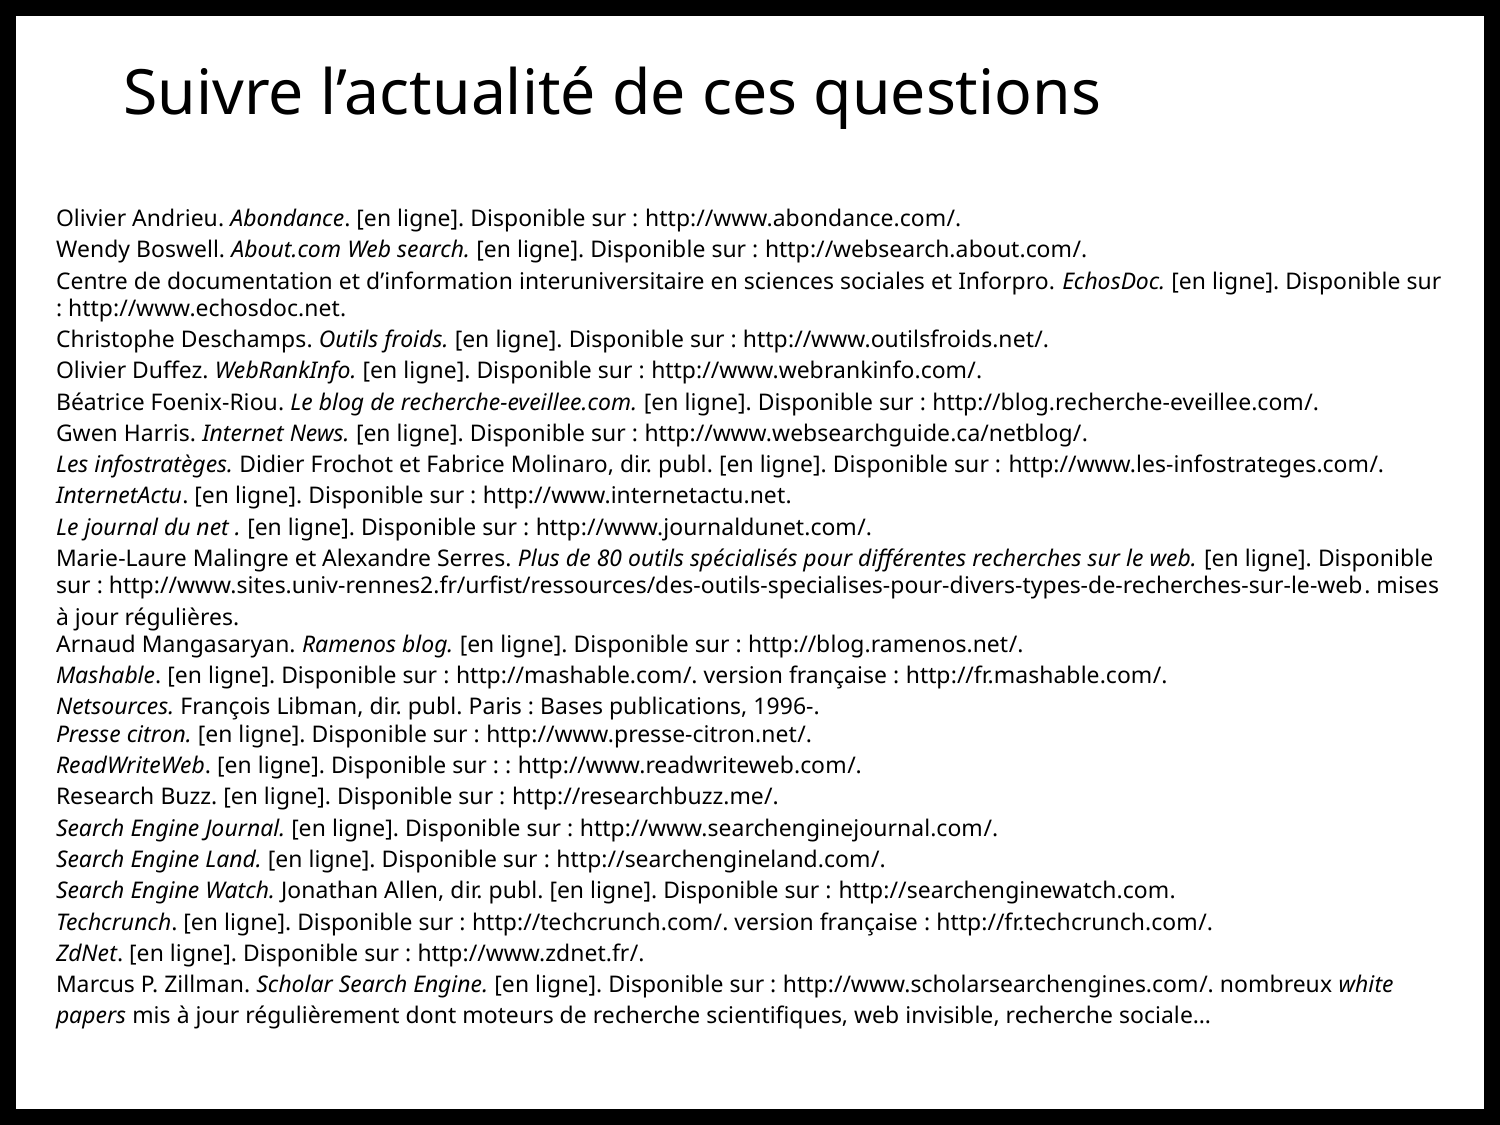

Suivre l’actualité de ces questions
Olivier Andrieu. Abondance. [en ligne]. Disponible sur : http://www.abondance.com/.
Wendy Boswell. About.com Web search. [en ligne]. Disponible sur : http://websearch.about.com/.
Centre de documentation et d’information interuniversitaire en sciences sociales et Inforpro. EchosDoc. [en ligne]. Disponible sur : http://www.echosdoc.net.
Christophe Deschamps. Outils froids. [en ligne]. Disponible sur : http://www.outilsfroids.net/.
Olivier Duffez. WebRankInfo. [en ligne]. Disponible sur : http://www.webrankinfo.com/.
Béatrice Foenix-Riou. Le blog de recherche-eveillee.com. [en ligne]. Disponible sur : http://blog.recherche-eveillee.com/.
Gwen Harris. Internet News. [en ligne]. Disponible sur : http://www.websearchguide.ca/netblog/.
Les infostratèges. Didier Frochot et Fabrice Molinaro, dir. publ. [en ligne]. Disponible sur : http://www.les-infostrateges.com/.
InternetActu. [en ligne]. Disponible sur : http://www.internetactu.net.
Le journal du net . [en ligne]. Disponible sur : http://www.journaldunet.com/.
Marie-Laure Malingre et Alexandre Serres. Plus de 80 outils spécialisés pour différentes recherches sur le web. [en ligne]. Disponible sur : http://www.sites.univ-rennes2.fr/urfist/ressources/des-outils-specialises-pour-divers-types-de-recherches-sur-le-web. mises à jour régulières.
Arnaud Mangasaryan. Ramenos blog. [en ligne]. Disponible sur : http://blog.ramenos.net/.
Mashable. [en ligne]. Disponible sur : http://mashable.com/. version française : http://fr.mashable.com/.
Netsources. François Libman, dir. publ. Paris : Bases publications, 1996-.
Presse citron. [en ligne]. Disponible sur : http://www.presse-citron.net/.
ReadWriteWeb. [en ligne]. Disponible sur : : http://www.readwriteweb.com/.
Research Buzz. [en ligne]. Disponible sur : http://researchbuzz.me/.
Search Engine Journal. [en ligne]. Disponible sur : http://www.searchenginejournal.com/.
Search Engine Land. [en ligne]. Disponible sur : http://searchengineland.com/.
Search Engine Watch. Jonathan Allen, dir. publ. [en ligne]. Disponible sur : http://searchenginewatch.com.
Techcrunch. [en ligne]. Disponible sur : http://techcrunch.com/. version française : http://fr.techcrunch.com/.
ZdNet. [en ligne]. Disponible sur : http://www.zdnet.fr/.
Marcus P. Zillman. Scholar Search Engine. [en ligne]. Disponible sur : http://www.scholarsearchengines.com/. nombreux white papers mis à jour régulièrement dont moteurs de recherche scientifiques, web invisible, recherche sociale…